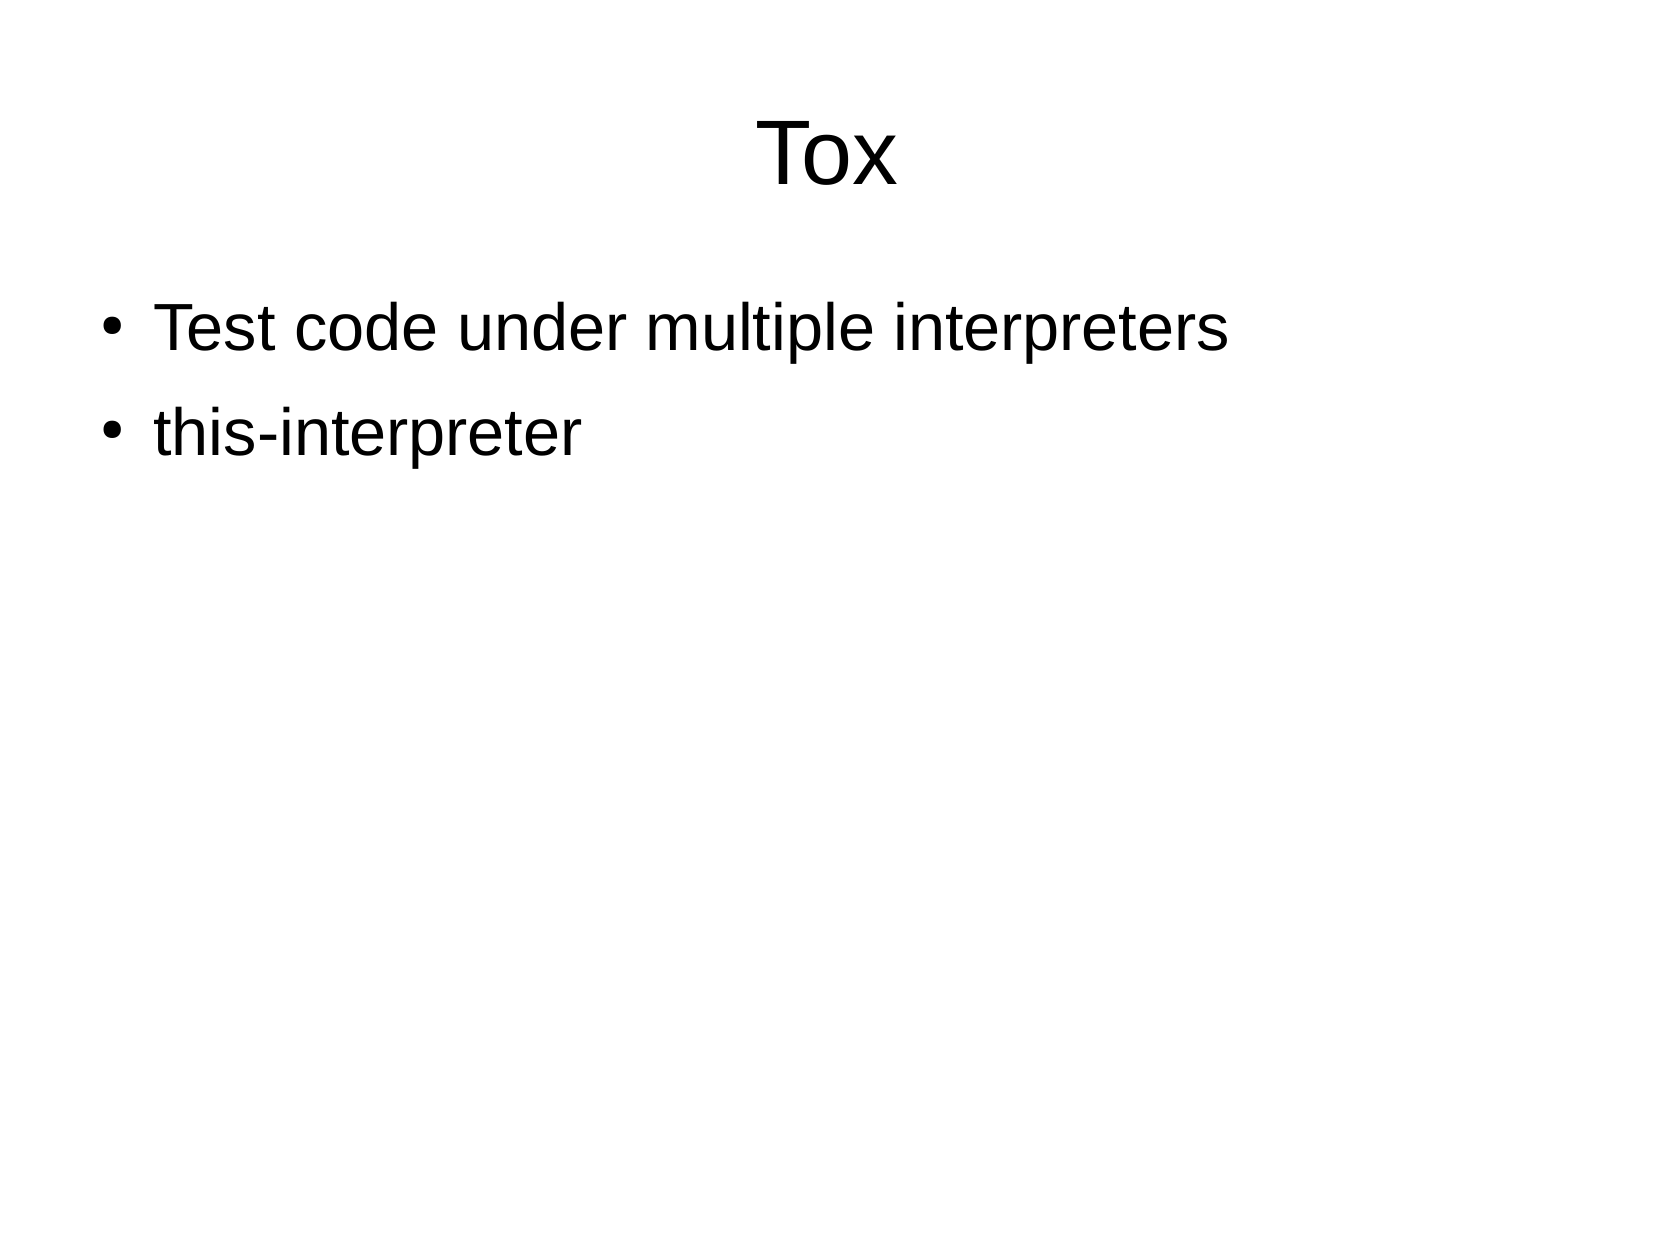

# Tox
Test code under multiple interpreters
this-interpreter